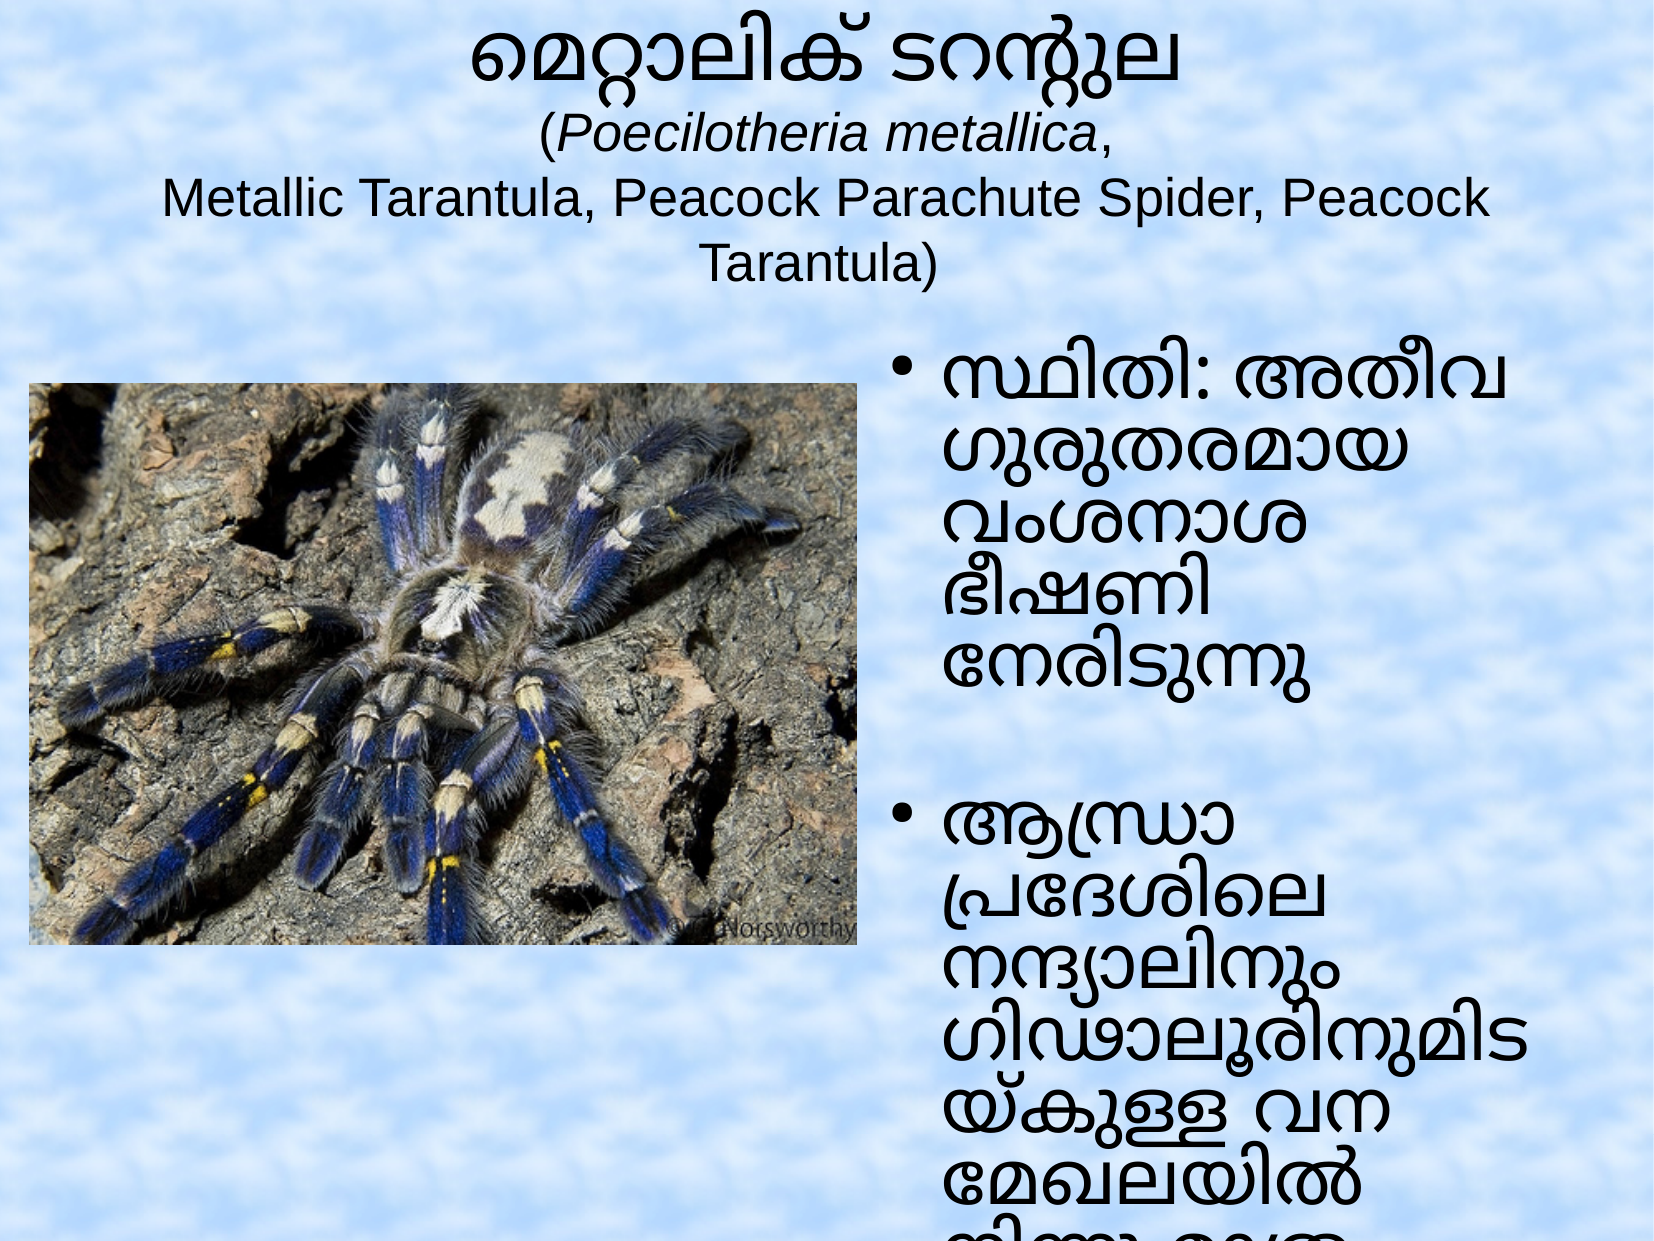

# മെറ്റാലിക് ടറന്റുല (Poecilotheria metallica, Metallic Tarantula, Peacock Parachute Spider, Peacock Tarantula)
സ്ഥിതി: അതീവ ഗുരുതരമായ വംശനാശ ഭീഷണി നേരിടുന്നു
ആന്ധ്രാ പ്രദേശിലെ നന്ദ്യാലിനും ഗിഢാലൂരിനുമിടയ്കുള്ള വന മേഖലയില്‍ നിന്നു മാത്രം റിപ്പോര്‍ട്ട് ചെയ്യപ്പെട്ടിരിക്കുന്നു